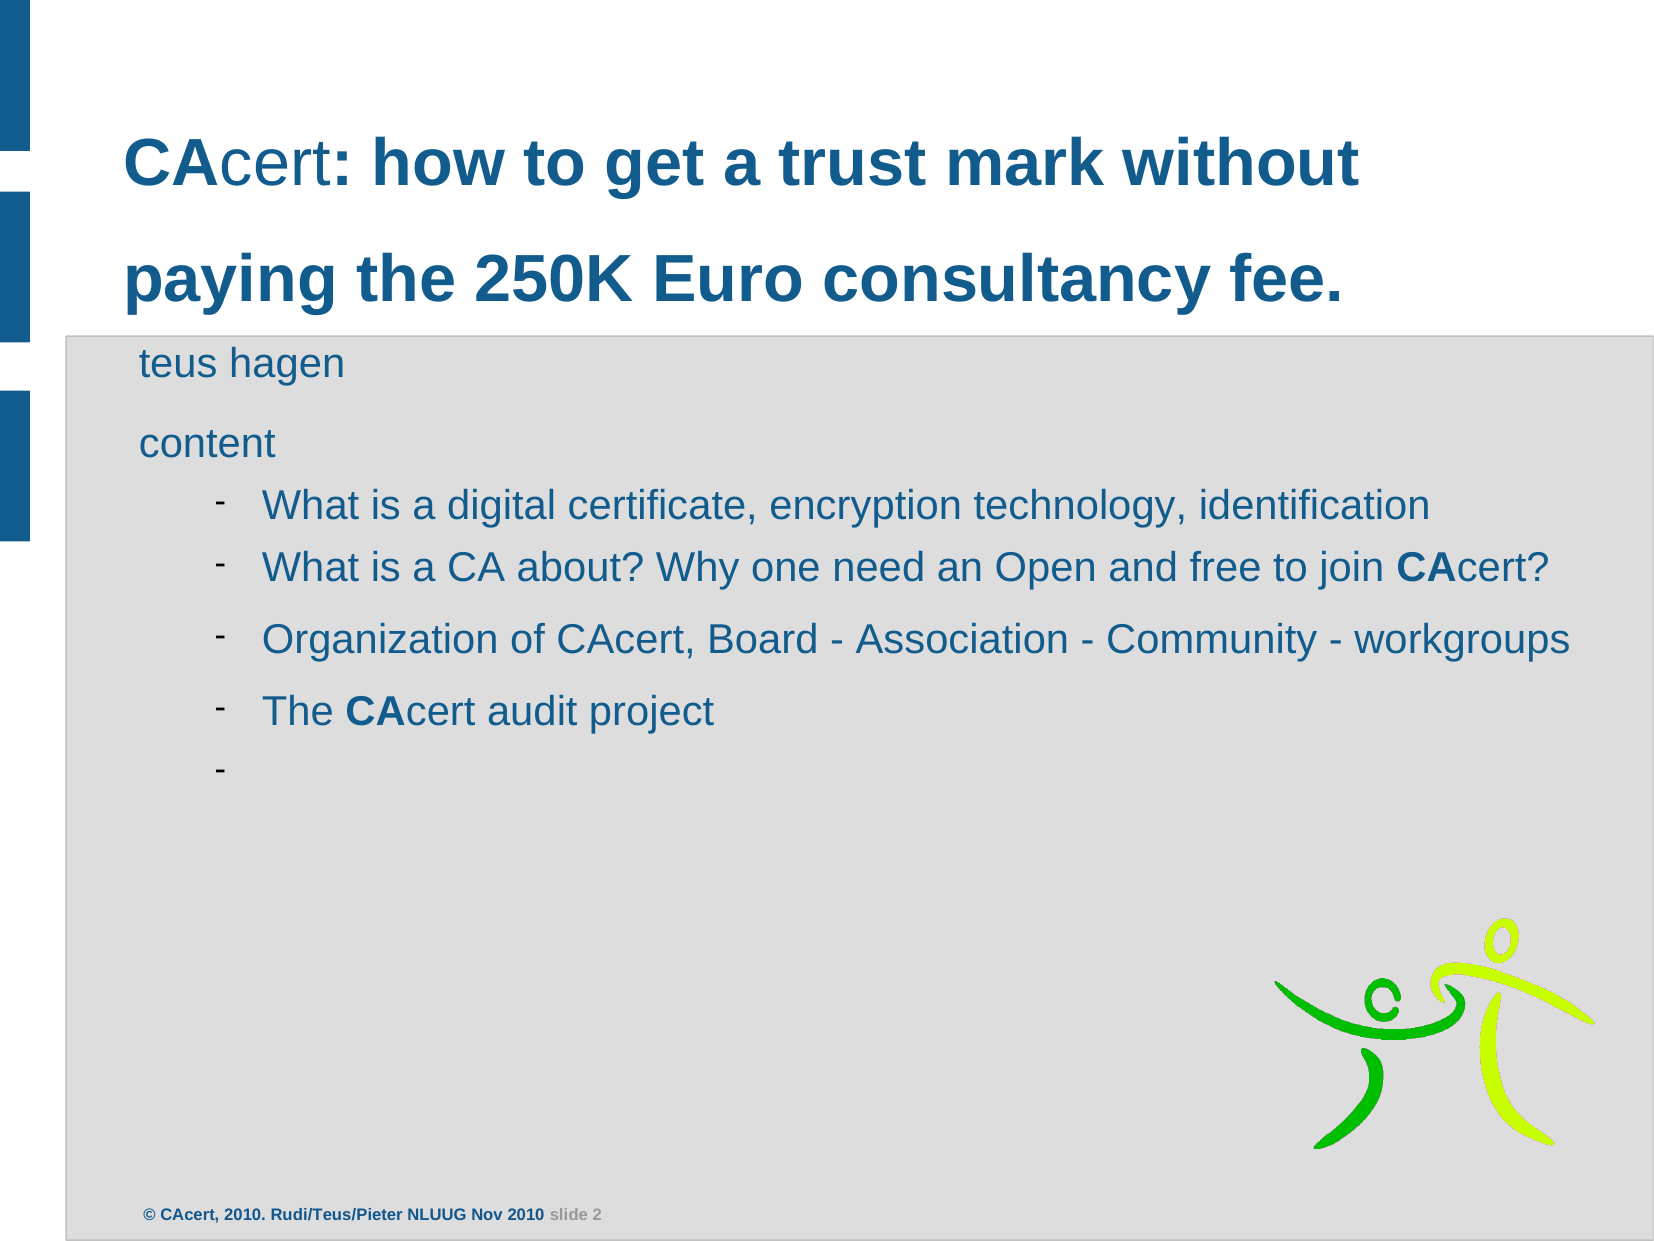

CAcert: how to get a trust mark without paying the 250K Euro consultancy fee.
# teus hagen
content
What is a digital certificate, encryption technology, identification
What is a CA about? Why one need an Open and free to join CAcert?
Organization of CAcert, Board - Association - Community - workgroups
The CAcert audit project